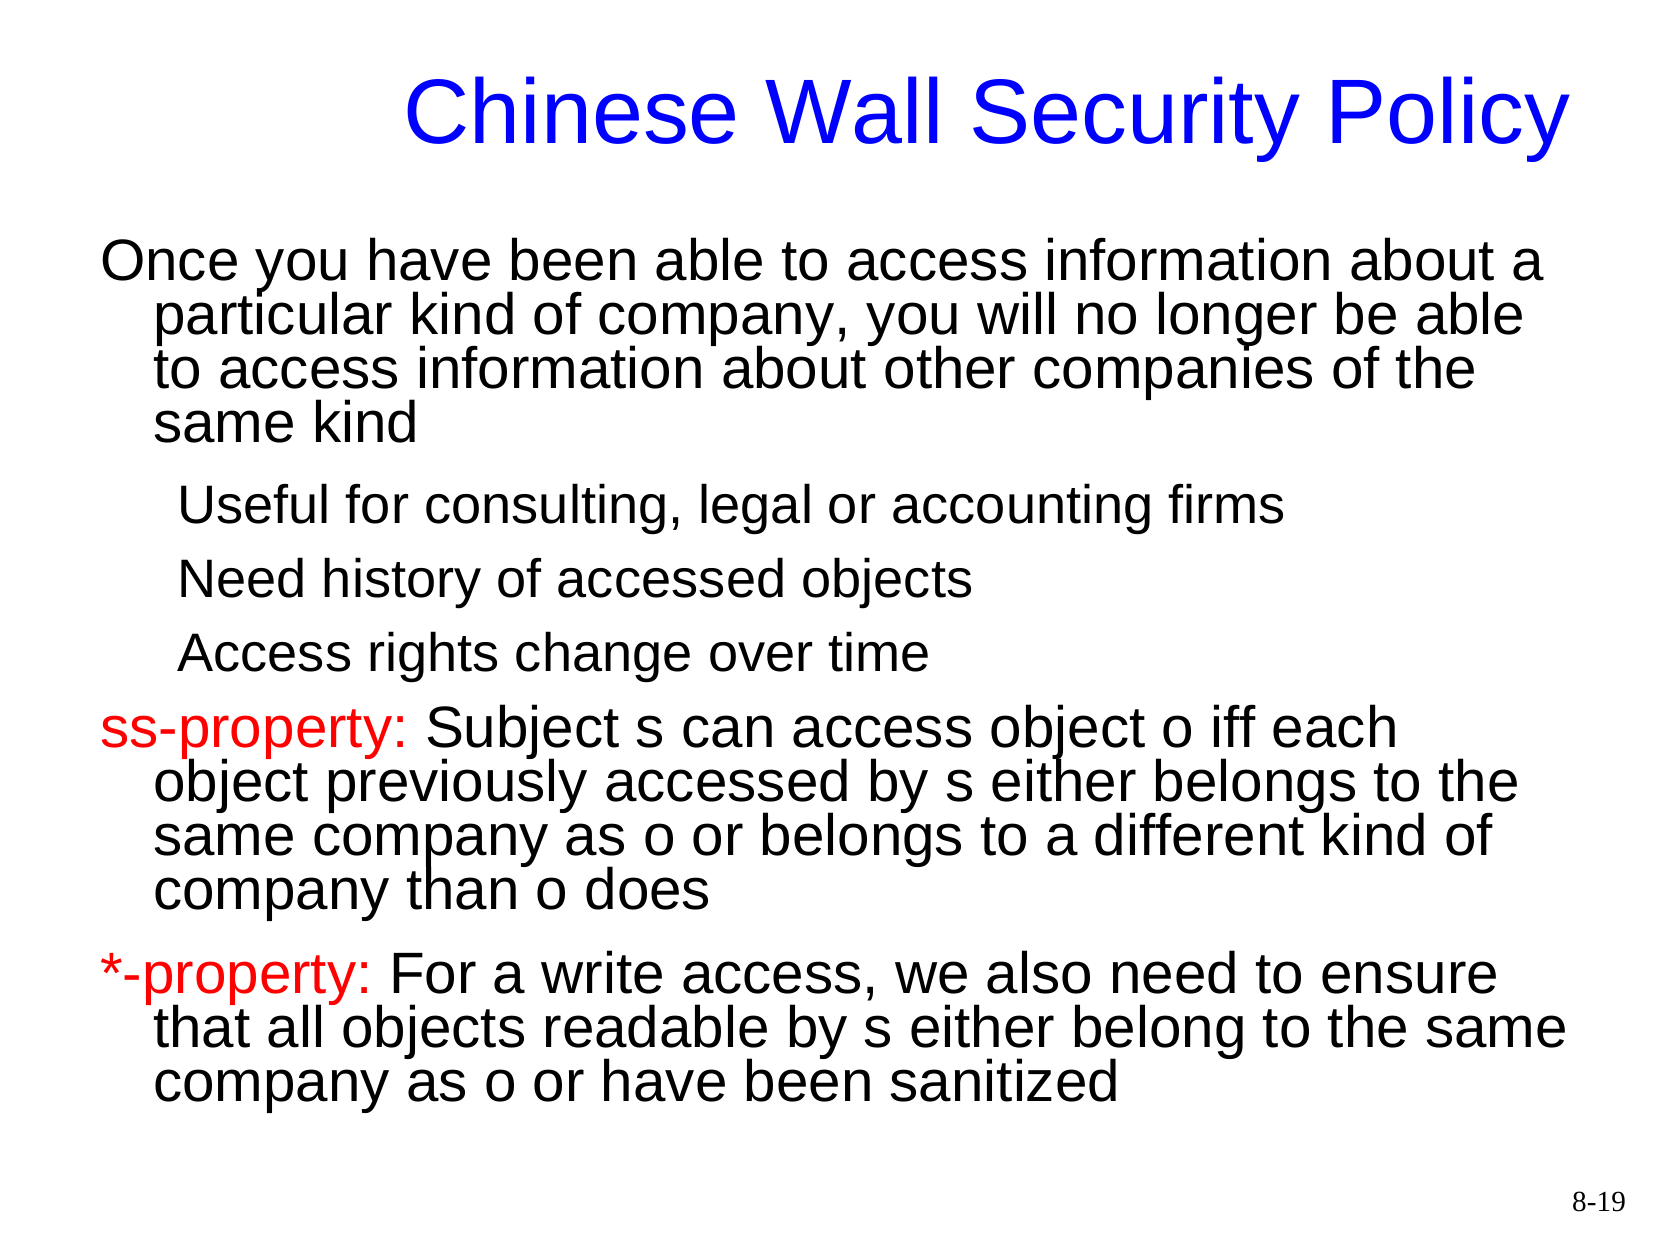

# Chinese Wall Security Policy
Once you have been able to access information about a particular kind of company, you will no longer be able to access information about other companies of the same kind
Useful for consulting, legal or accounting firms
Need history of accessed objects
Access rights change over time
ss-property: Subject s can access object o iff each object previously accessed by s either belongs to the same company as o or belongs to a different kind of company than o does
*-property: For a write access, we also need to ensure that all objects readable by s either belong to the same company as o or have been sanitized